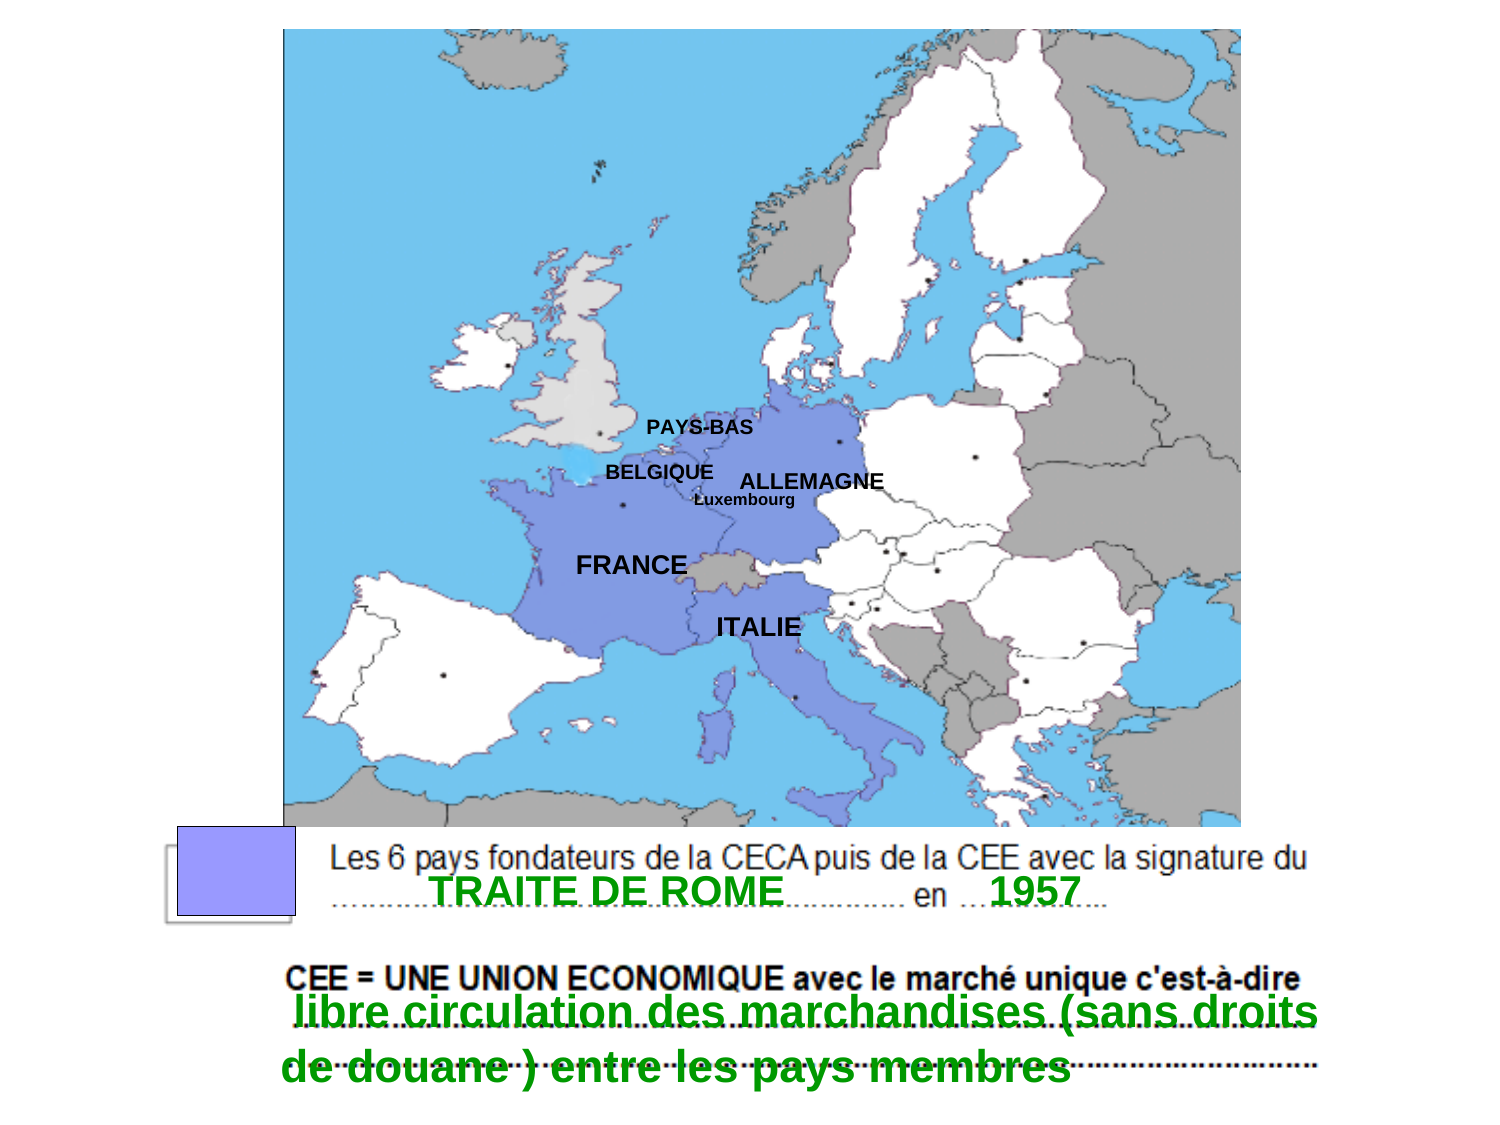

PAYS-BAS
BELGIQUE
ALLEMAGNE
Luxembourg
FRANCE
ITALIE
TRAITE DE ROME
1957
 libre circulation des marchandises (sans droits de douane ) entre les pays membres